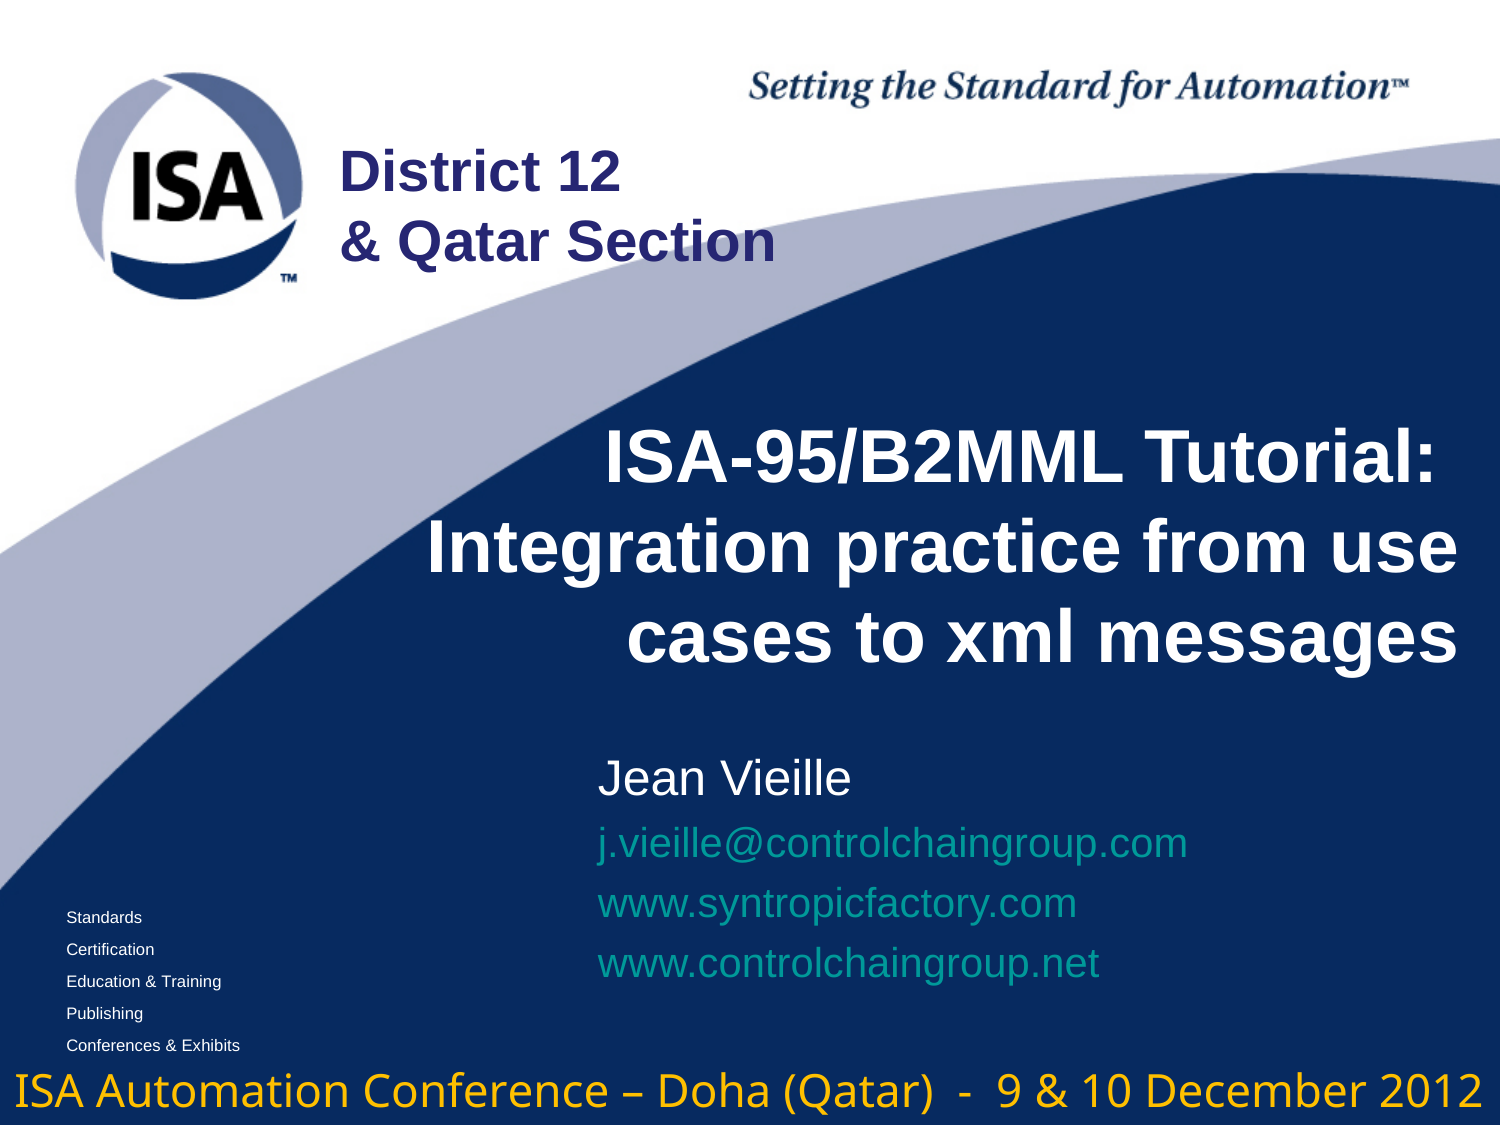

# ISA-95/B2MML Tutorial: Integration practice from use cases to xml messages
Jean Vieille
j.vieille@controlchaingroup.com
www.syntropicfactory.com
www.controlchaingroup.net